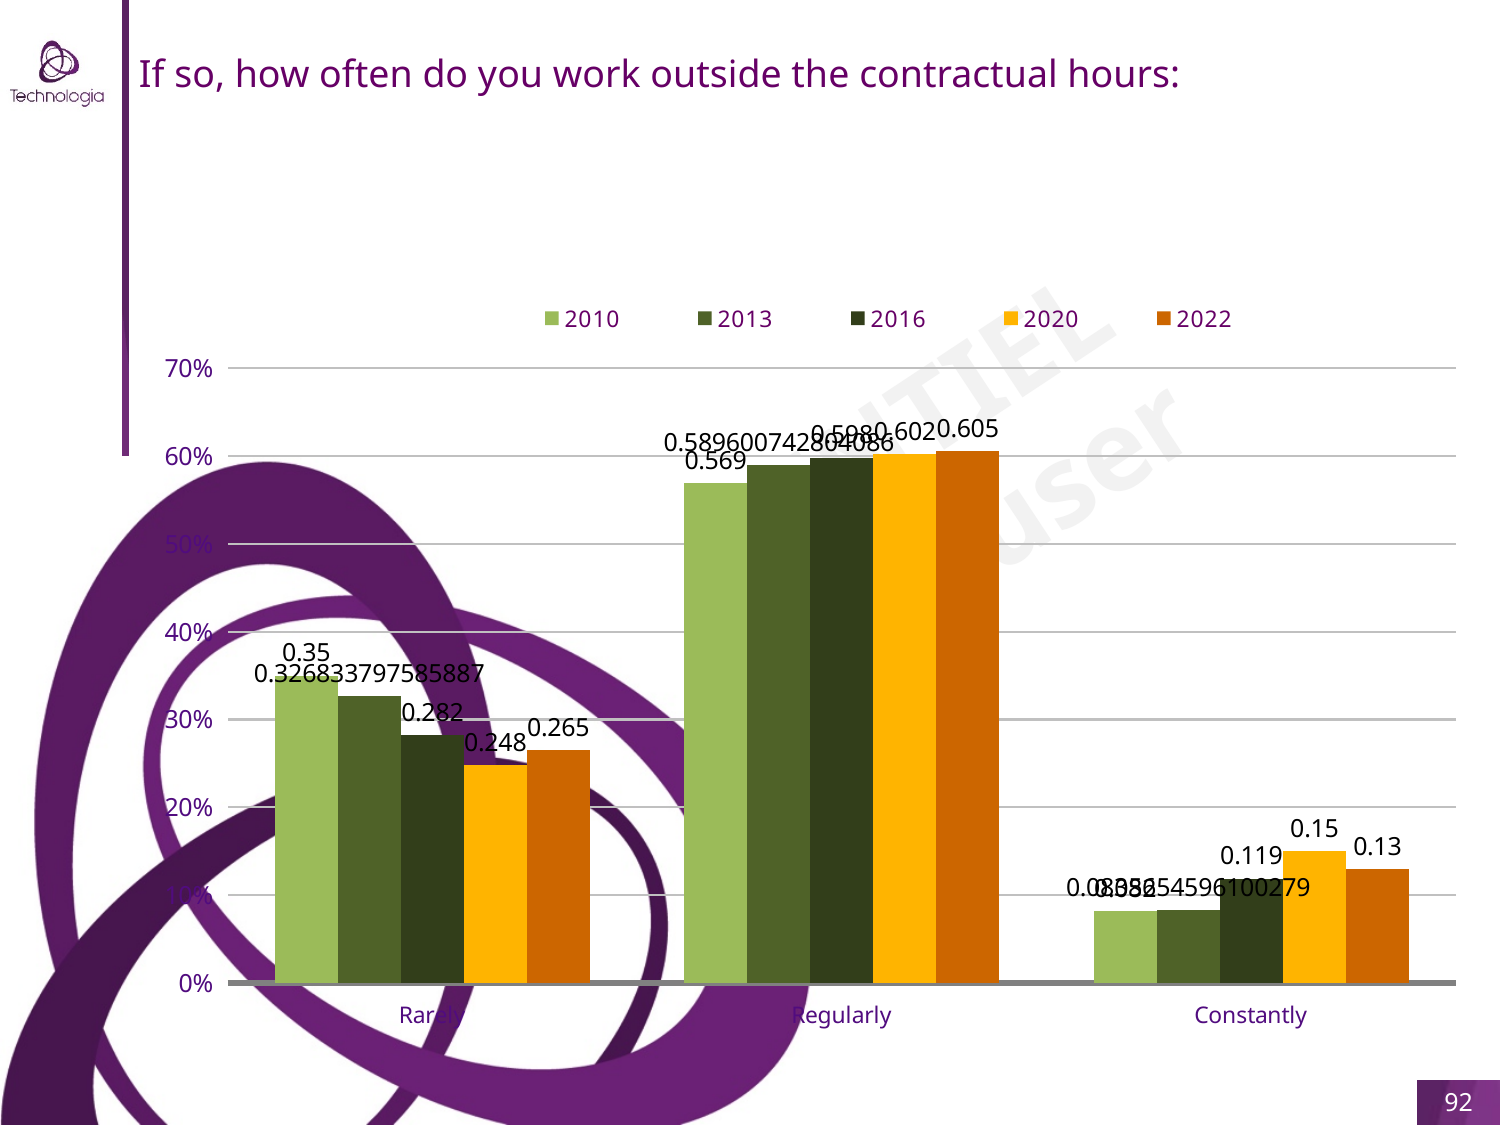

# If so, how often do you work outside the contractual hours:
### Chart
| Category | 2010 | 2013 | 2016 | 2020 | 2022 |
|---|---|---|---|---|---|
| Rarely | 0.35 | 0.326833797585887 | 0.282 | 0.248 | 0.265 |
| Regularly | 0.569 | 0.589600742804086 | 0.598 | 0.602 | 0.605 |
| Constantly | 0.082 | 0.0835654596100279 | 0.119 | 0.15 | 0.13 |